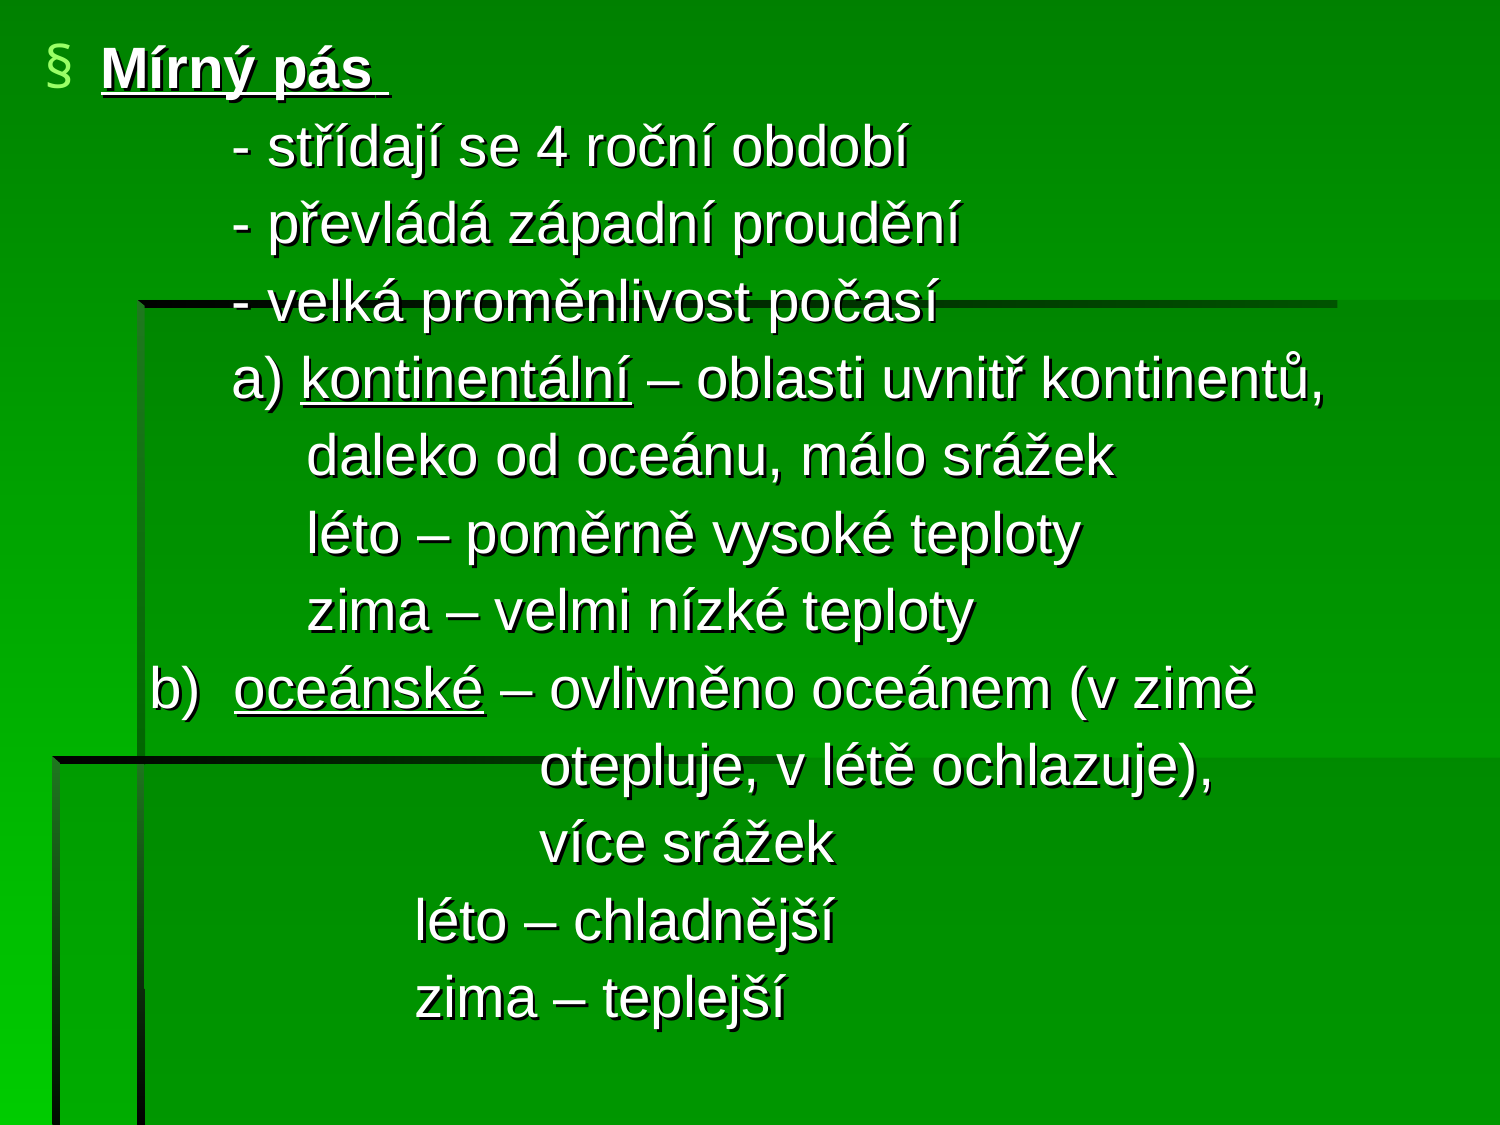

# Mírný pás
	- střídají se 4 roční období
	- převládá západní proudění
	- velká proměnlivost počasí
	a) kontinentální – oblasti uvnitř kontinentů,
		daleko od oceánu, málo srážek
		léto – poměrně vysoké teploty
		zima – velmi nízké teploty
 b) oceánské – ovlivněno oceánem (v zimě
 otepluje, v létě ochlazuje),
 více srážek
			 léto – chladnější
			 zima – teplejší